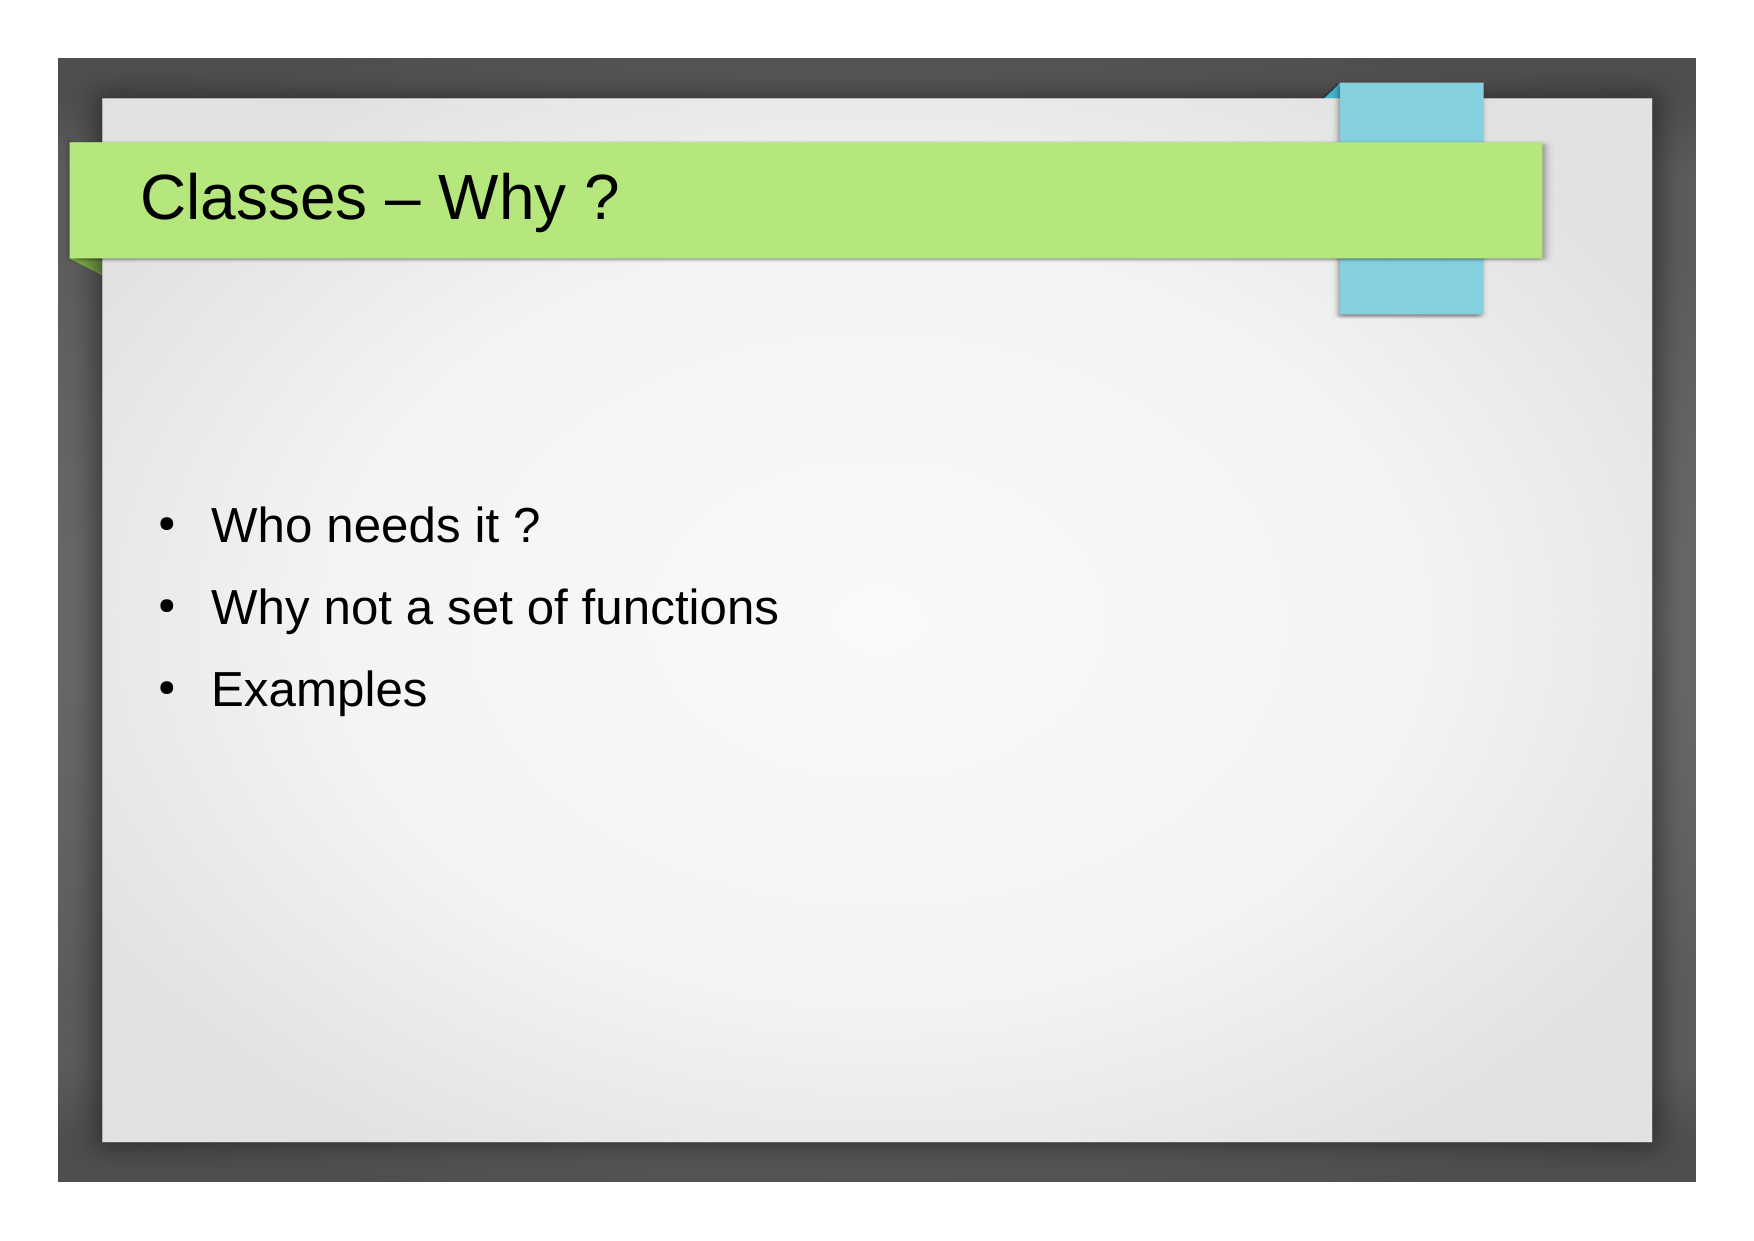

# Classes – Why ?
Who needs it ?
Why not a set of functions
Examples